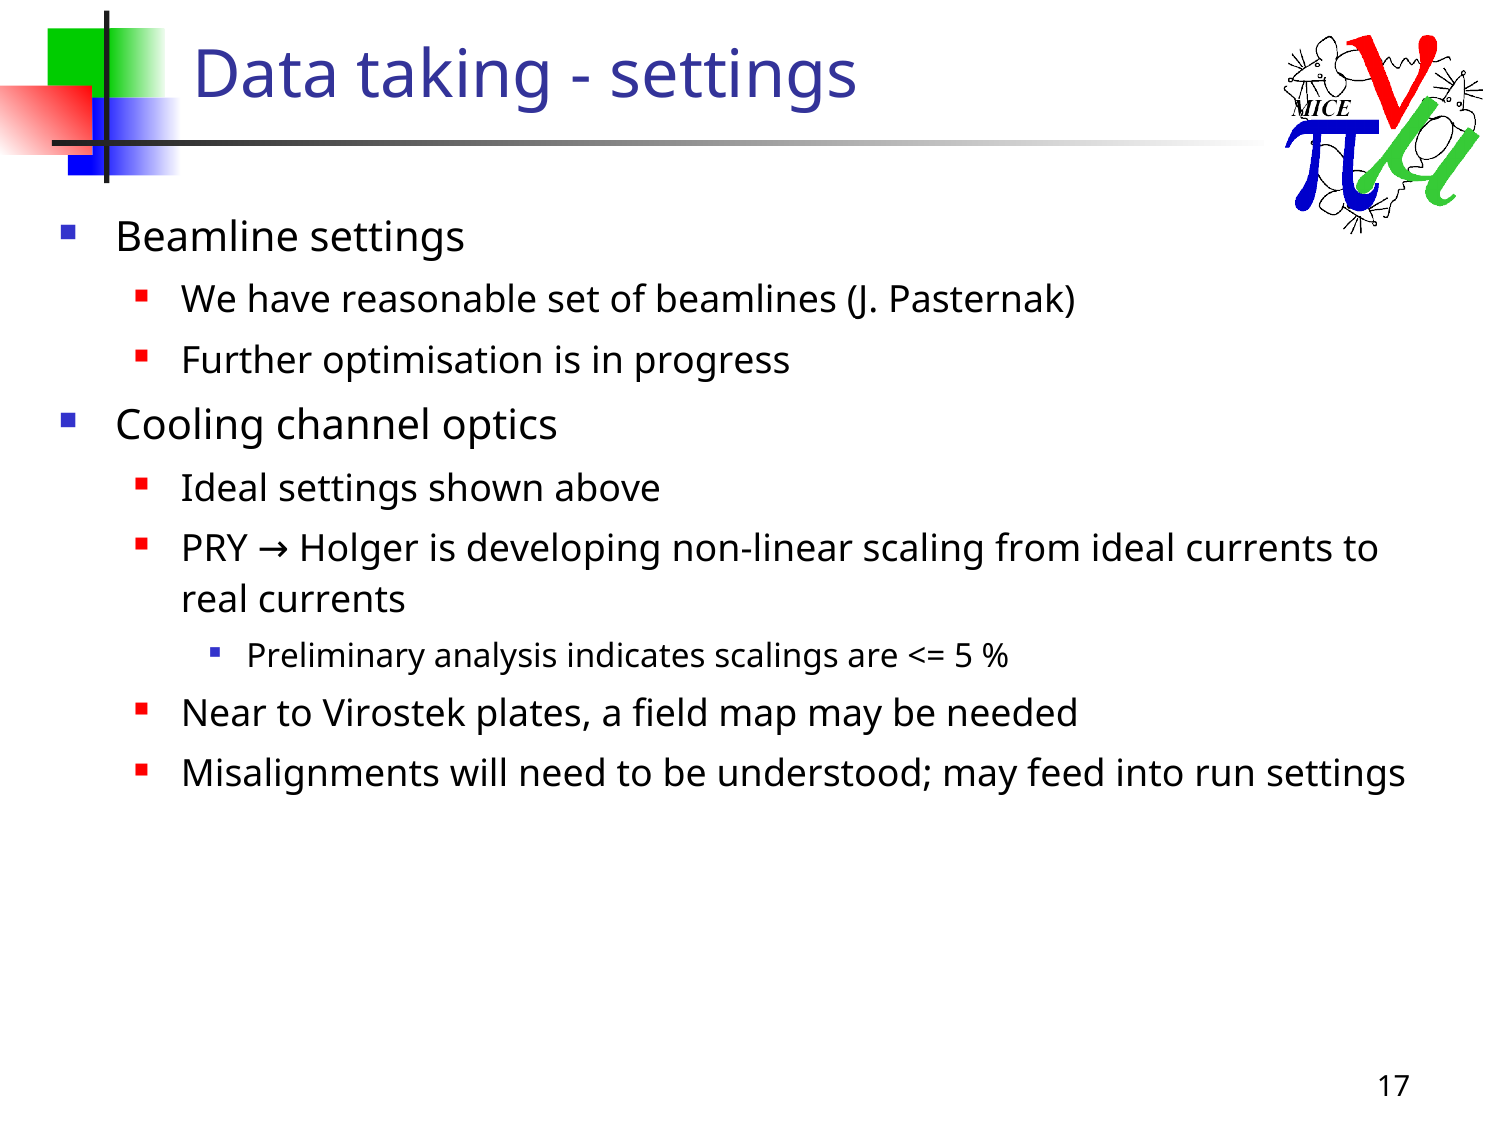

# Data taking - settings
Beamline settings
We have reasonable set of beamlines (J. Pasternak)
Further optimisation is in progress
Cooling channel optics
Ideal settings shown above
PRY → Holger is developing non-linear scaling from ideal currents to real currents
Preliminary analysis indicates scalings are <= 5 %
Near to Virostek plates, a field map may be needed
Misalignments will need to be understood; may feed into run settings
17